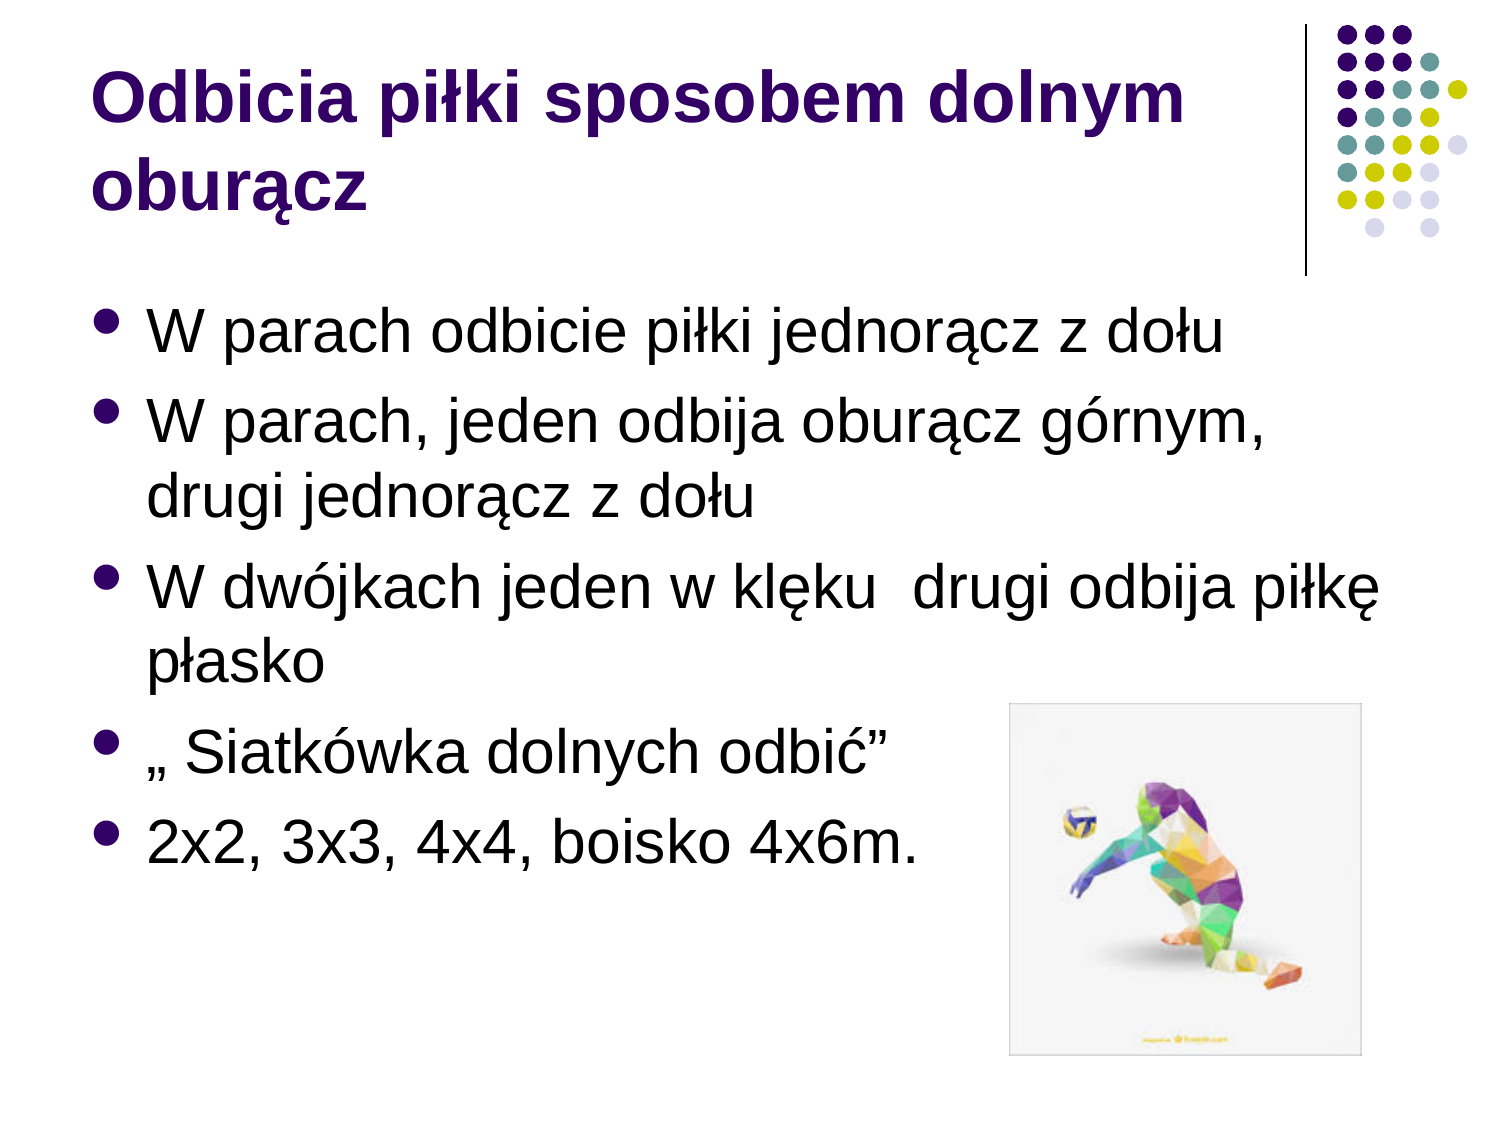

# Odbicia piłki sposobem dolnym oburącz
W parach odbicie piłki jednorącz z dołu
W parach, jeden odbija oburącz górnym, drugi jednorącz z dołu
W dwójkach jeden w klęku drugi odbija piłkę płasko
„ Siatkówka dolnych odbić”
2x2, 3x3, 4x4, boisko 4x6m.